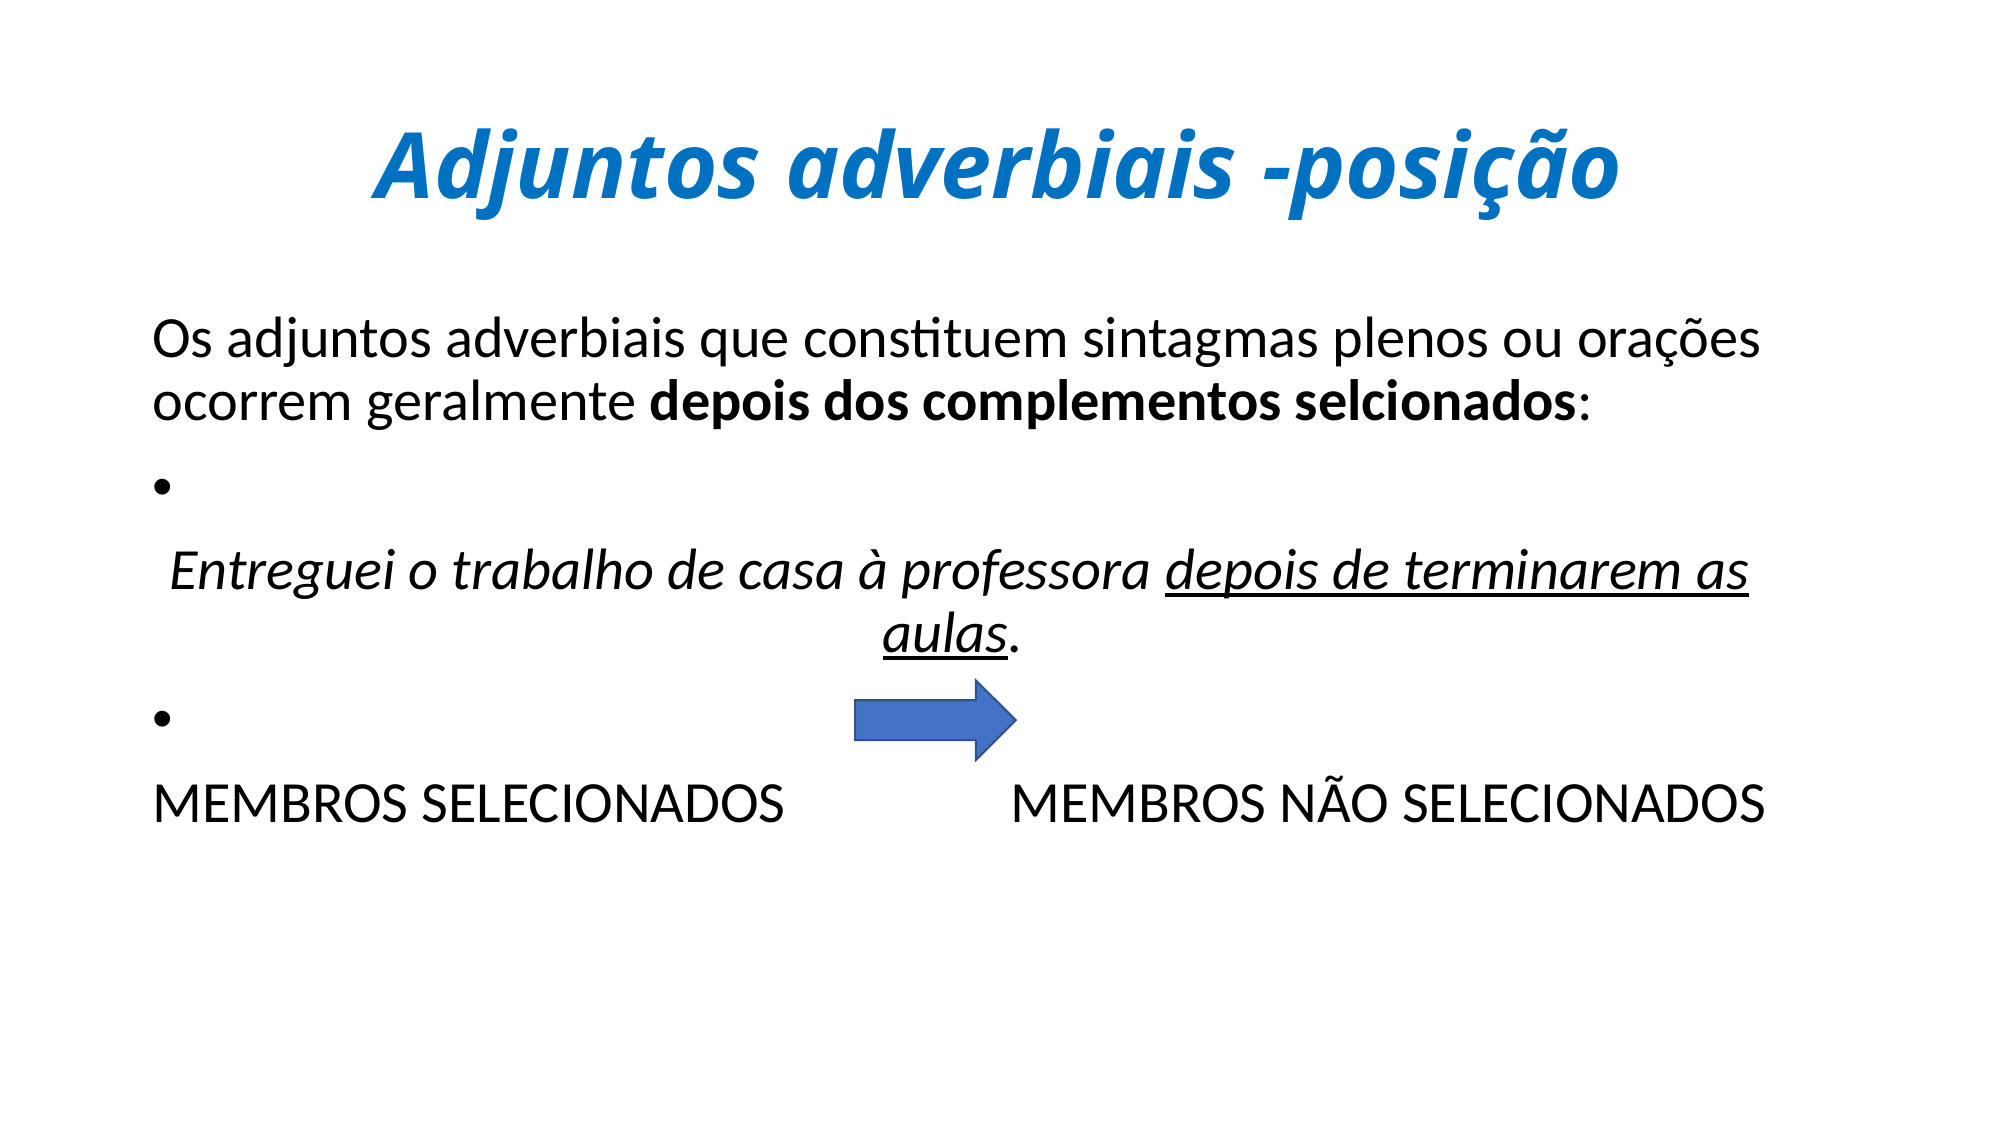

# Adjuntos adverbiais -posição
Os adjuntos adverbiais que constituem sintagmas plenos ou orações ocorrem geralmente depois dos complementos selcionados:
Entreguei o trabalho de casa à professora depois de terminarem as aulas.
MEMBROS SELECIONADOS MEMBROS NÃO SELECIONADOS